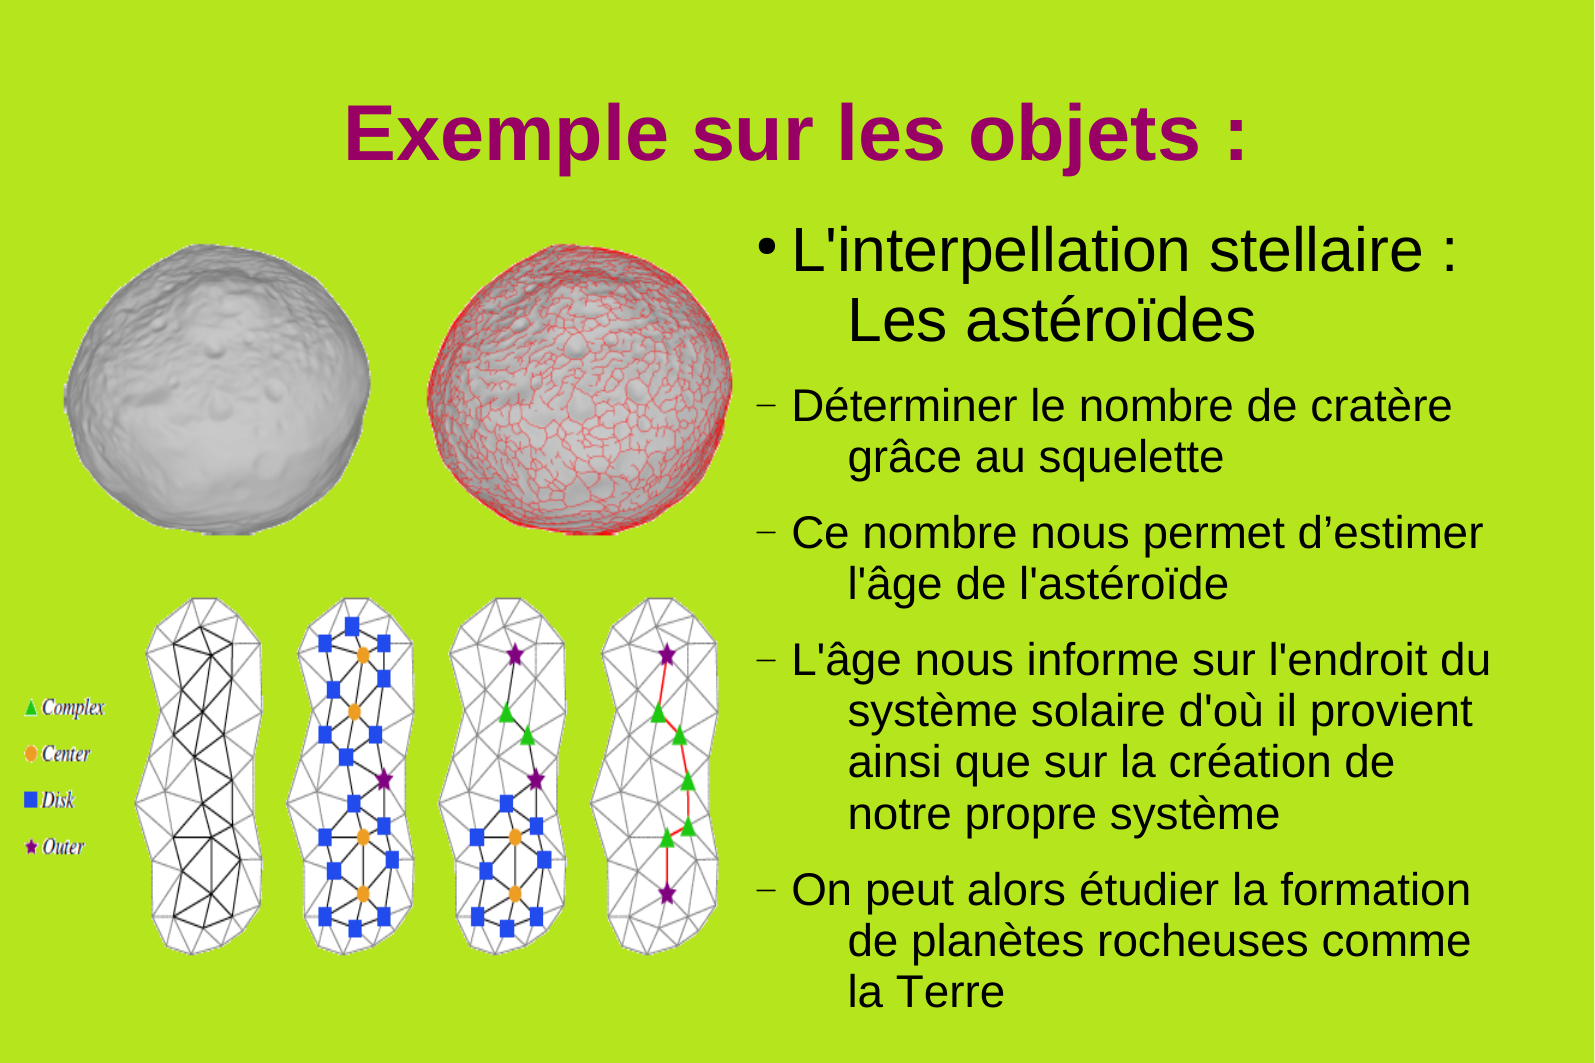

# Exemple sur les objets :
L'interpellation stellaire : Les astéroïdes
Déterminer le nombre de cratère grâce au squelette
Ce nombre nous permet d’estimer l'âge de l'astéroïde
L'âge nous informe sur l'endroit du système solaire d'où il provient ainsi que sur la création de notre propre système
On peut alors étudier la formation de planètes rocheuses comme la Terre